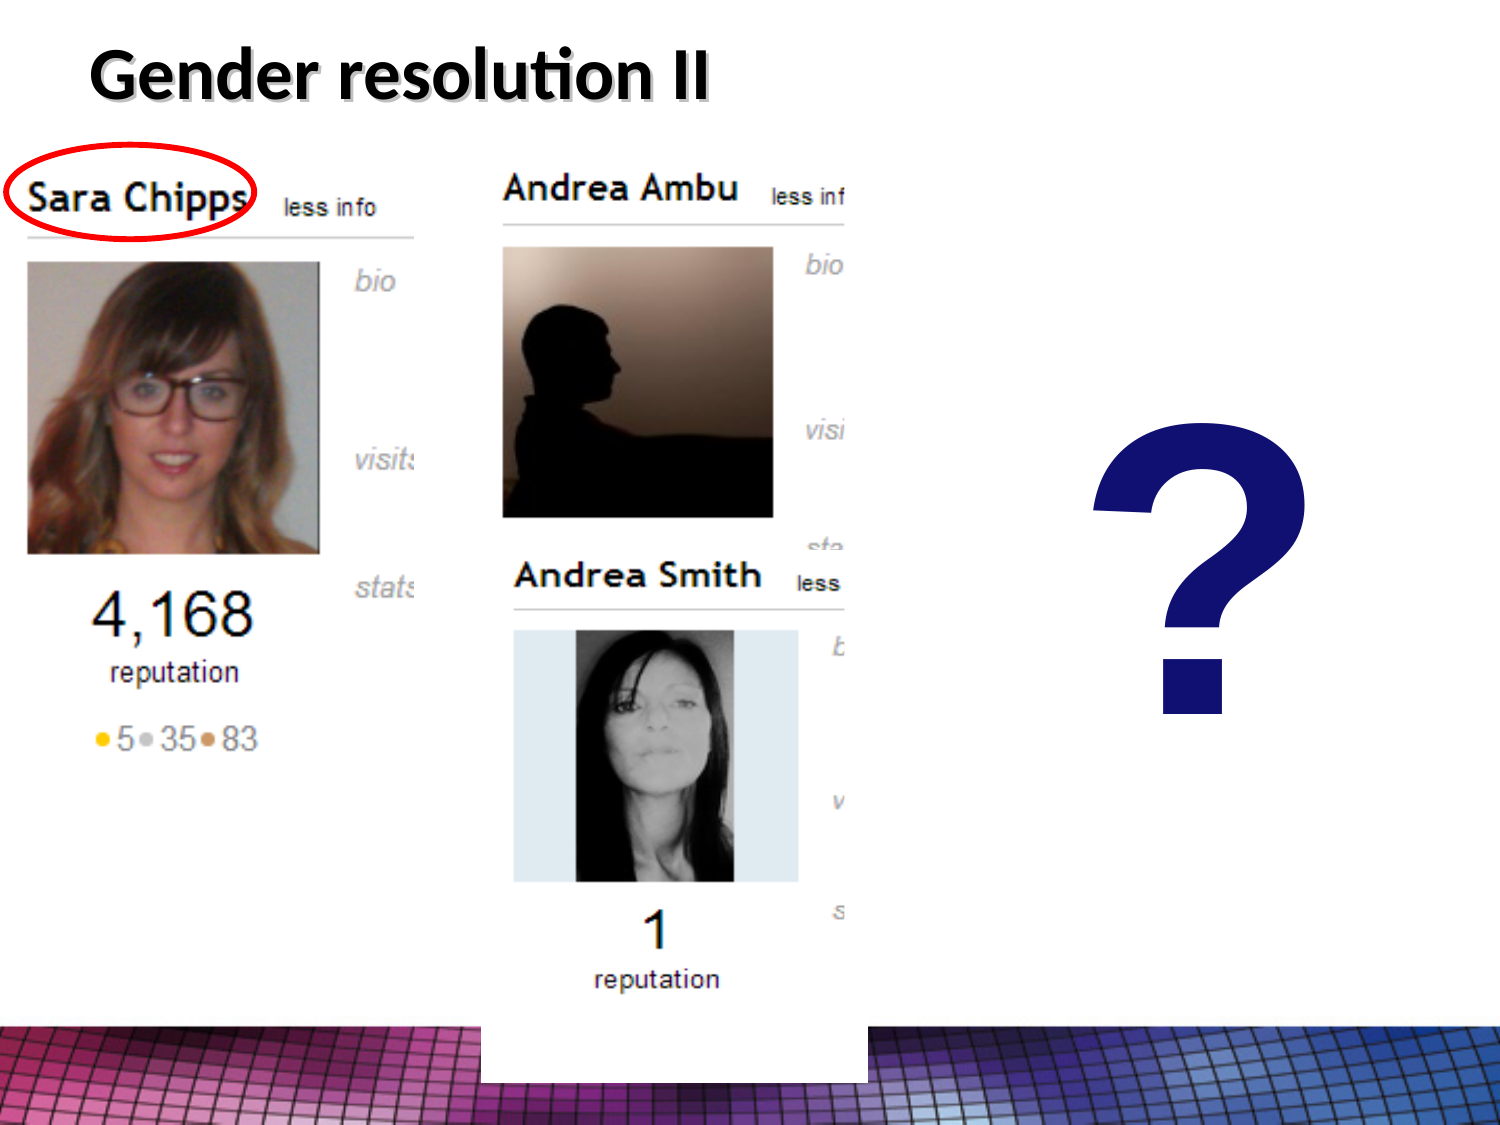

What is your gender?
# Gender resolution II
?